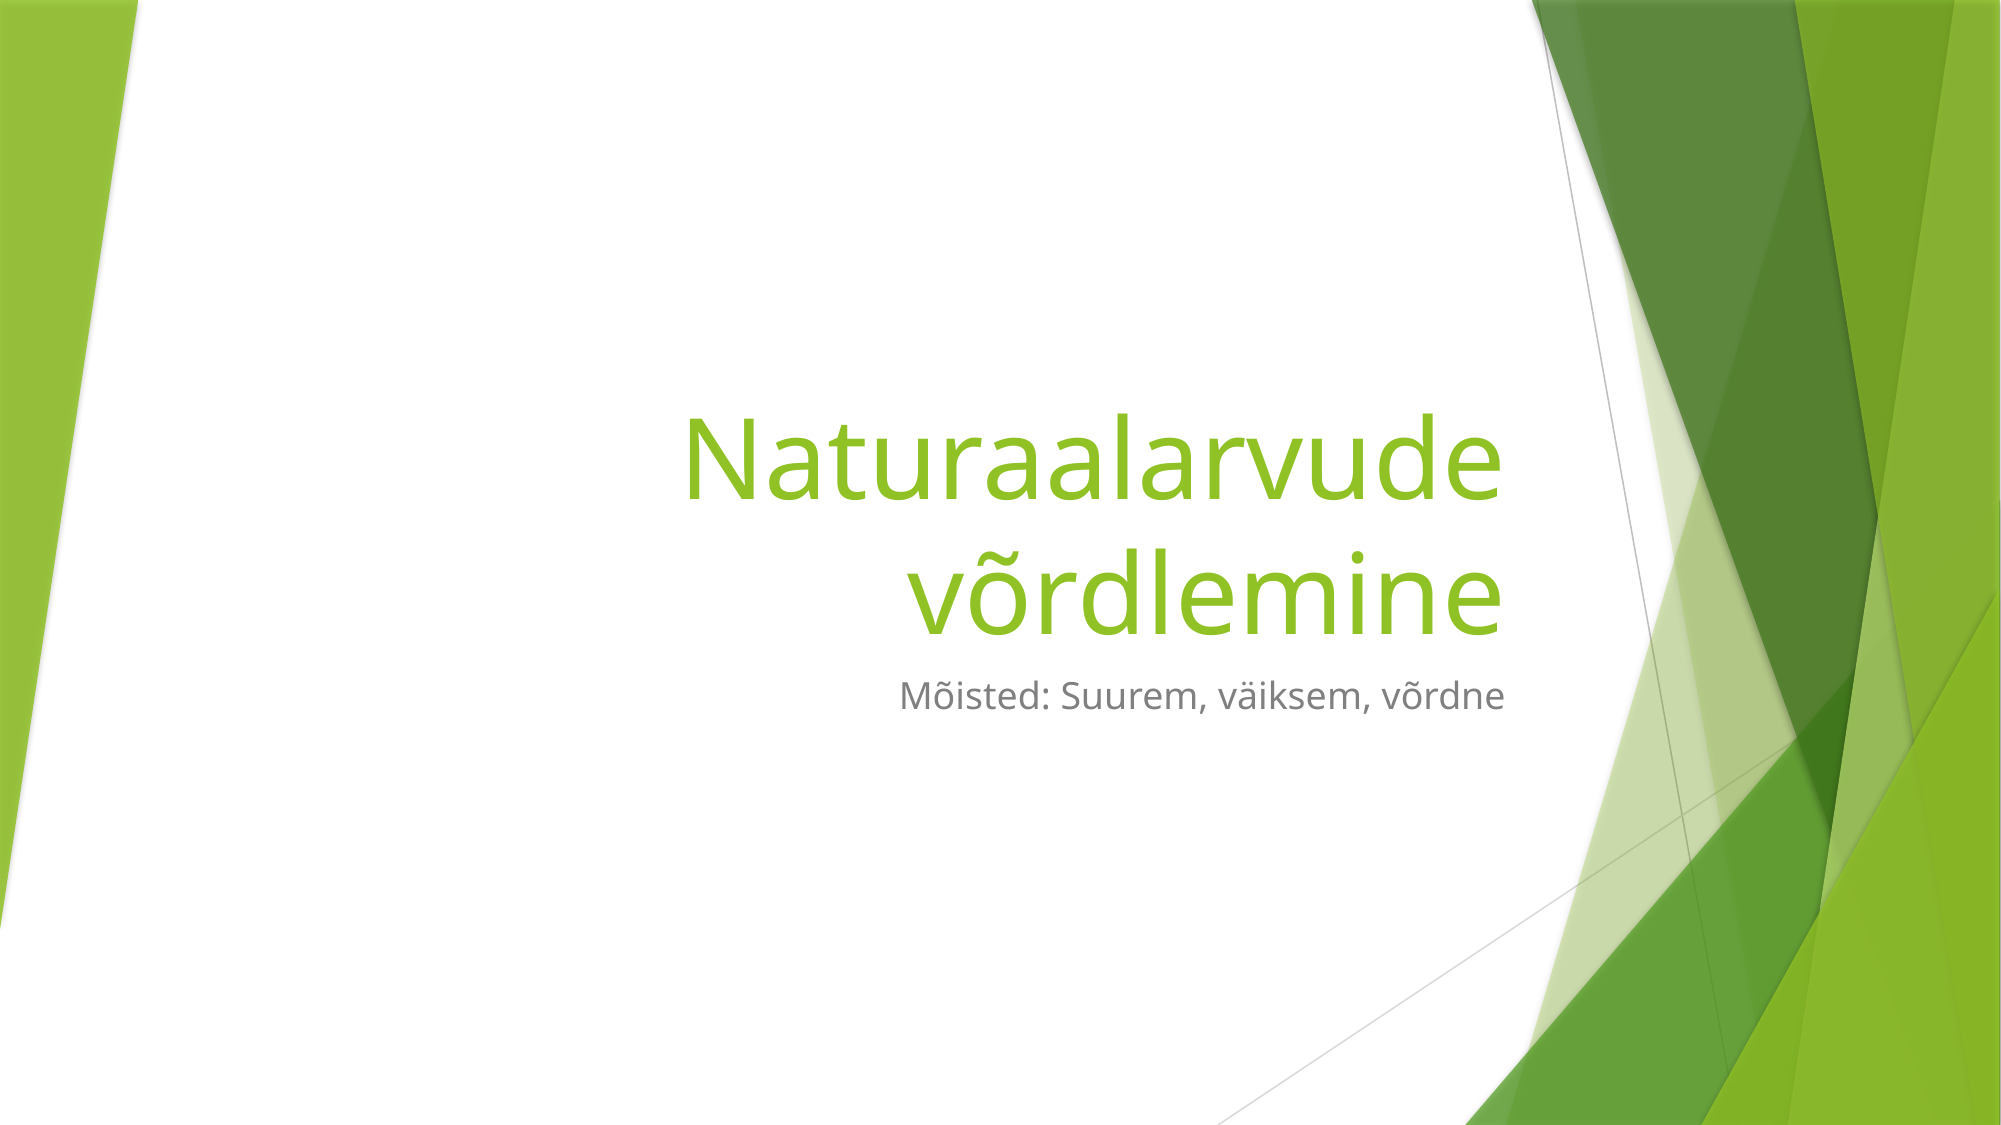

# Naturaalarvude võrdlemine
Mõisted: Suurem, väiksem, võrdne